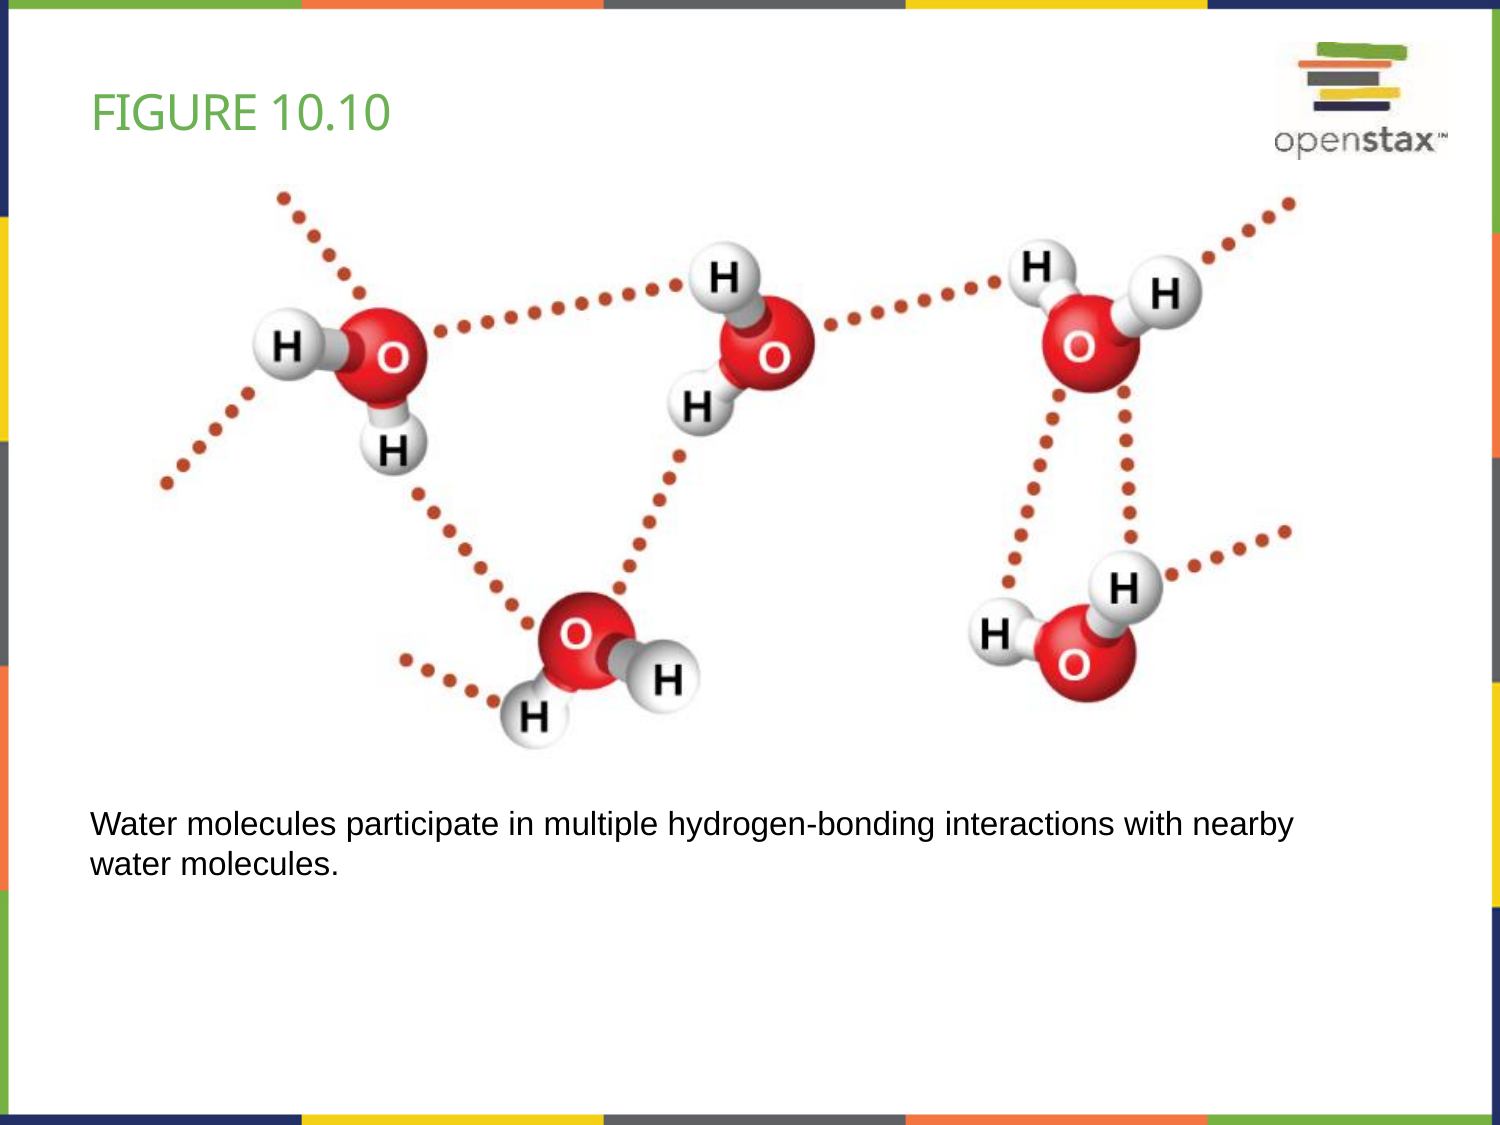

# Figure 10.10
Water molecules participate in multiple hydrogen-bonding interactions with nearby water molecules.